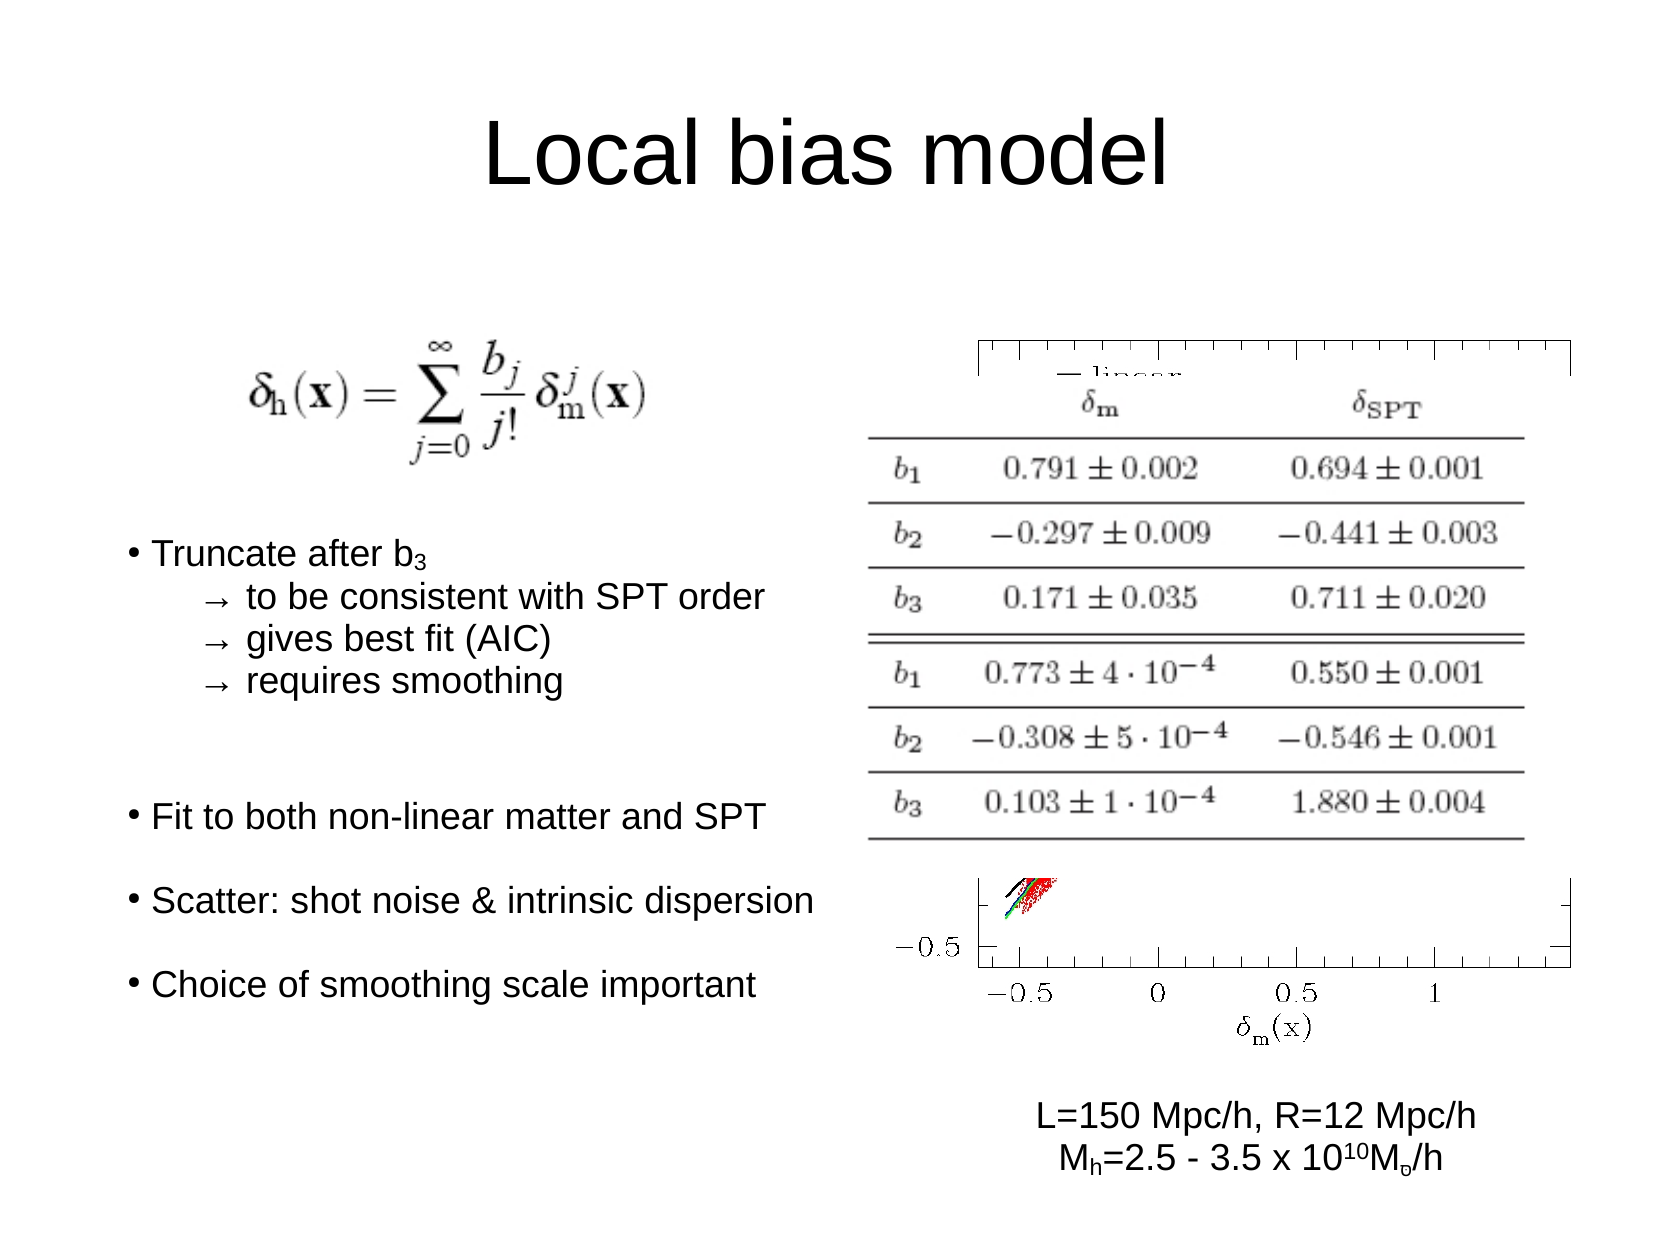

# Local bias model
L=150 Mpc/h, R=12 Mpc/h
Mh=2.5 - 3.5 x 1010Mסּ/h
 Truncate after b3
→ to be consistent with SPT order
→ gives best fit (AIC)
→ requires smoothing
 Fit to both non-linear matter and SPT
 Scatter: shot noise & intrinsic dispersion
 Choice of smoothing scale important